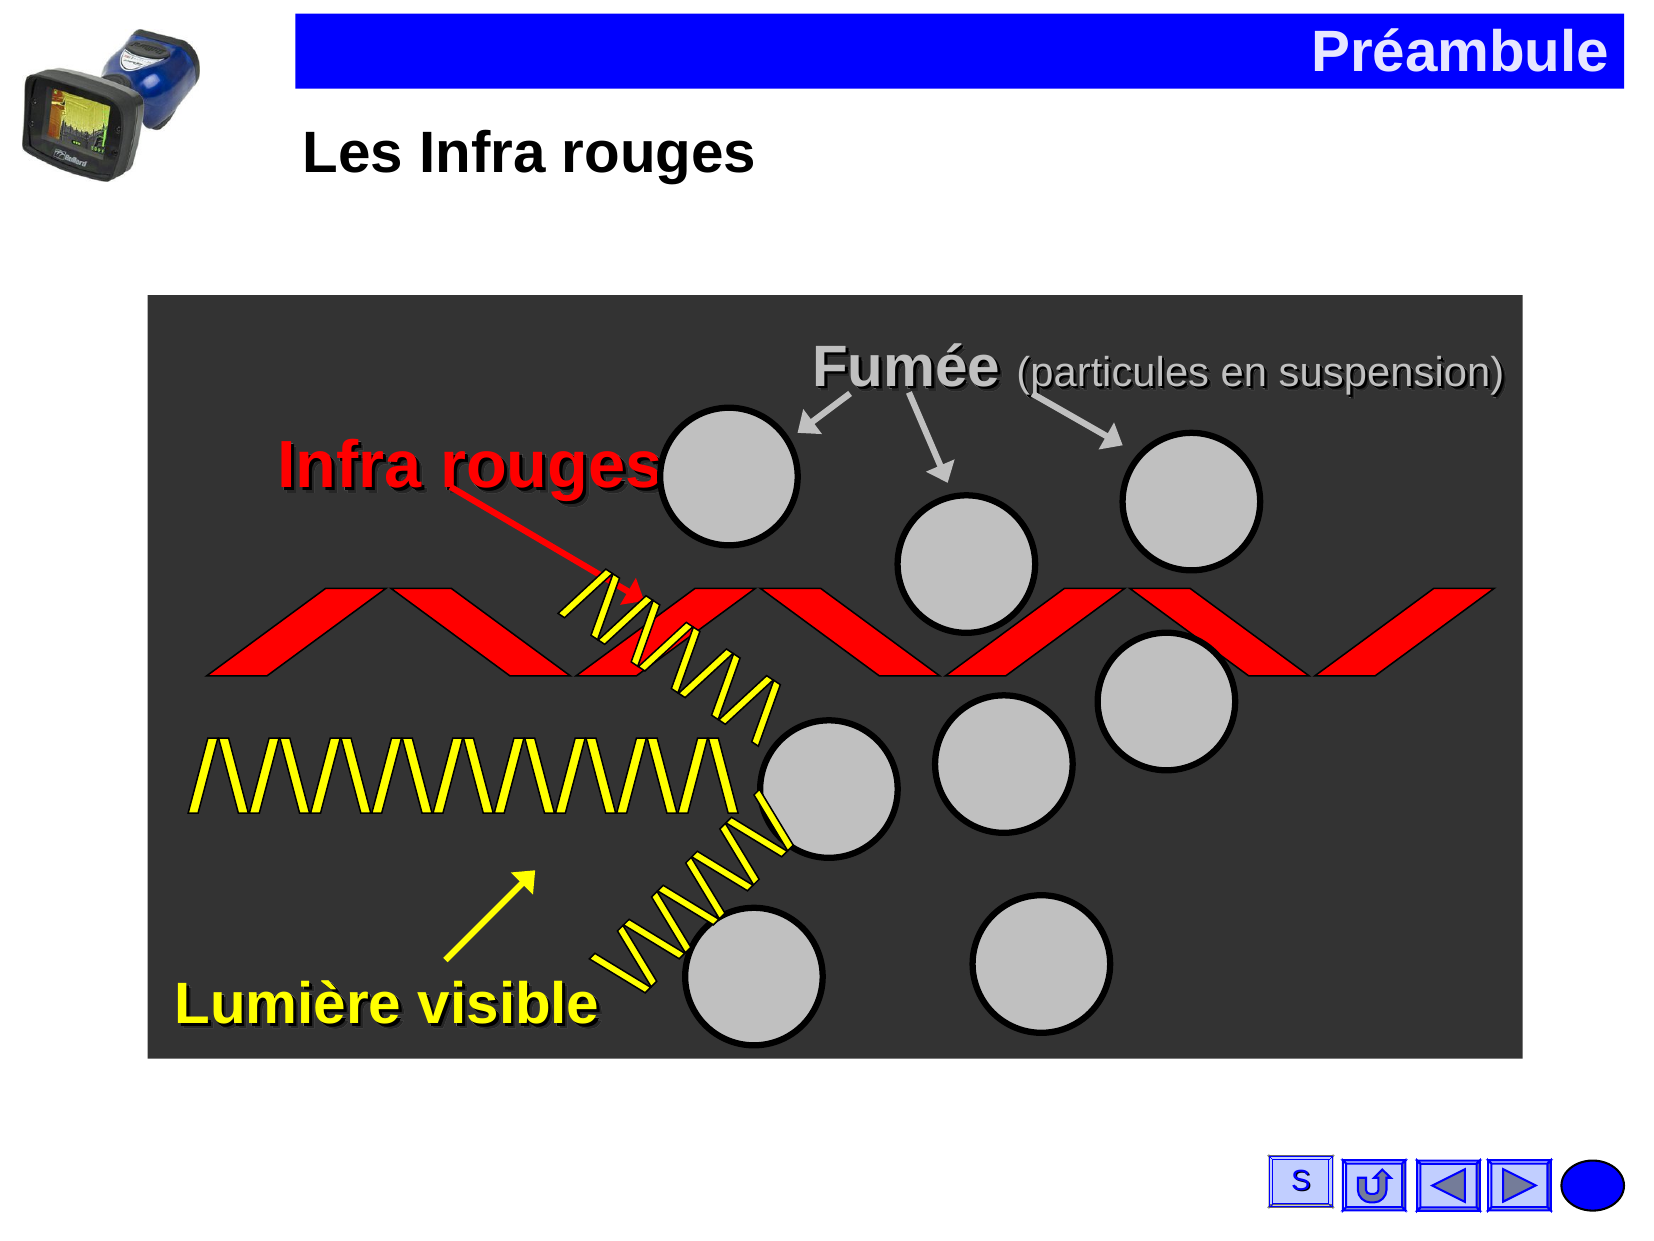

Préambule
Les Infra rouges
Fumée (particules en suspension)
Infra rouges
/\/\/\/
/\/\/\/\/\
/\/\/\/\/\
/\/\/\/\/\/\/\/\/\
Lumière visible